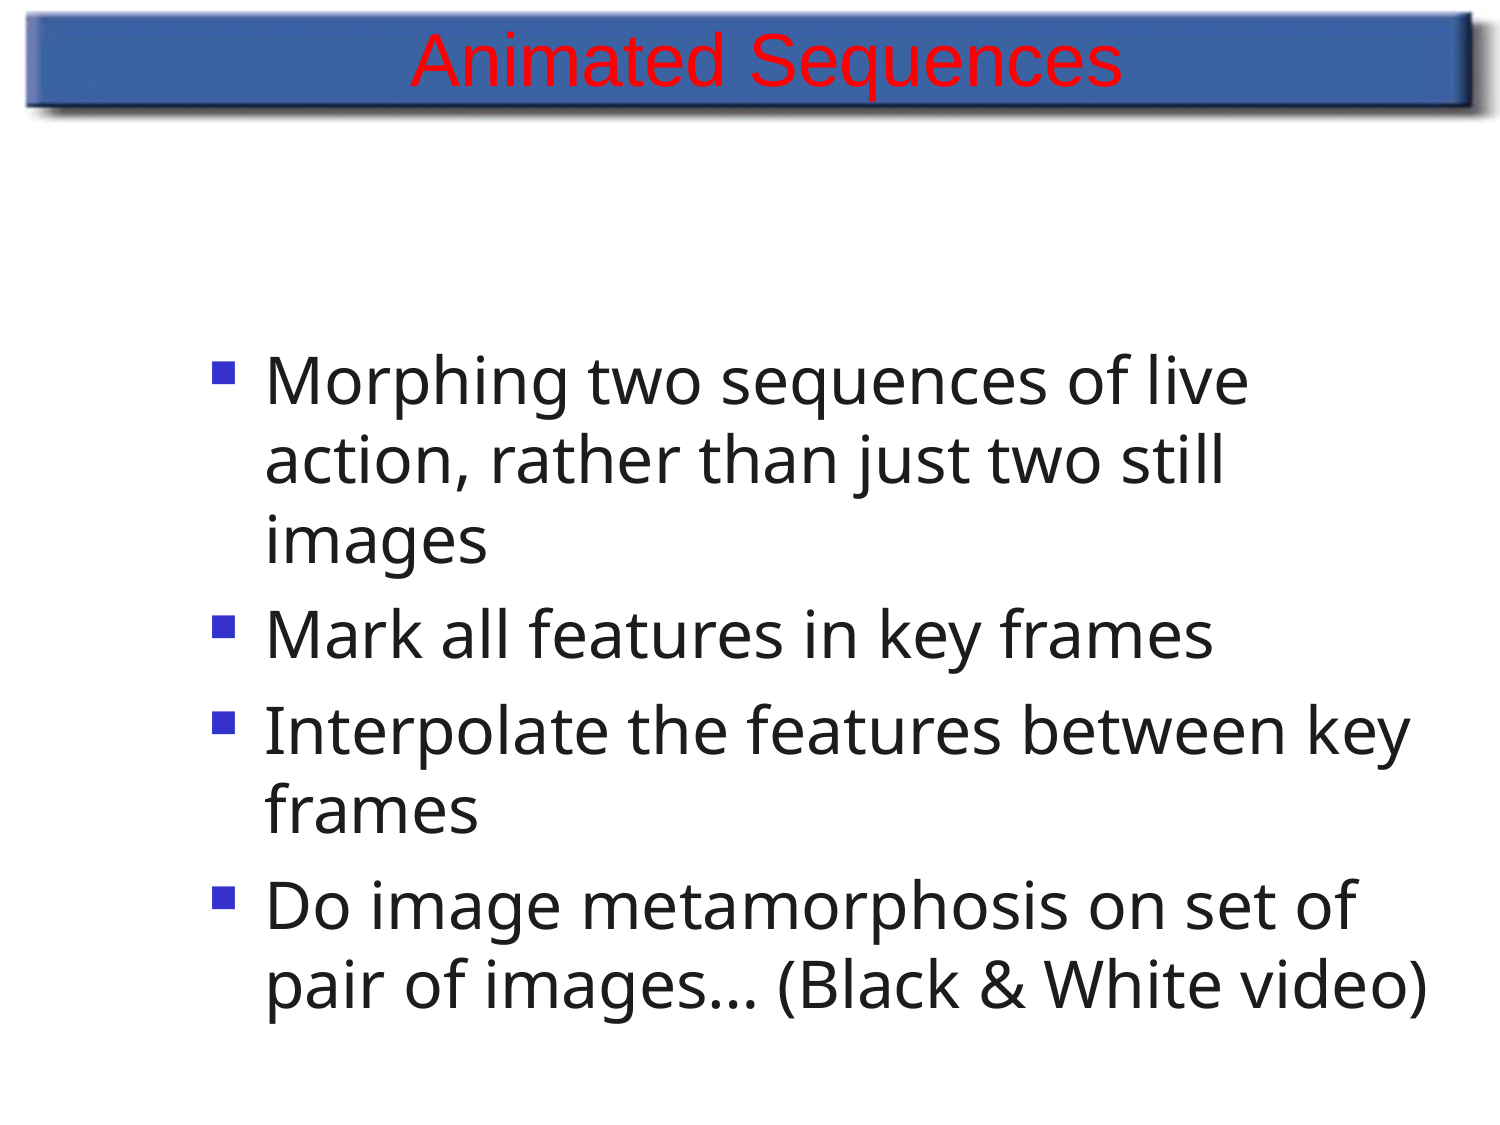

# Animated Sequences
Morphing two sequences of live action, rather than just two still images
Mark all features in key frames
Interpolate the features between key frames
Do image metamorphosis on set of pair of images… (Black & White video)